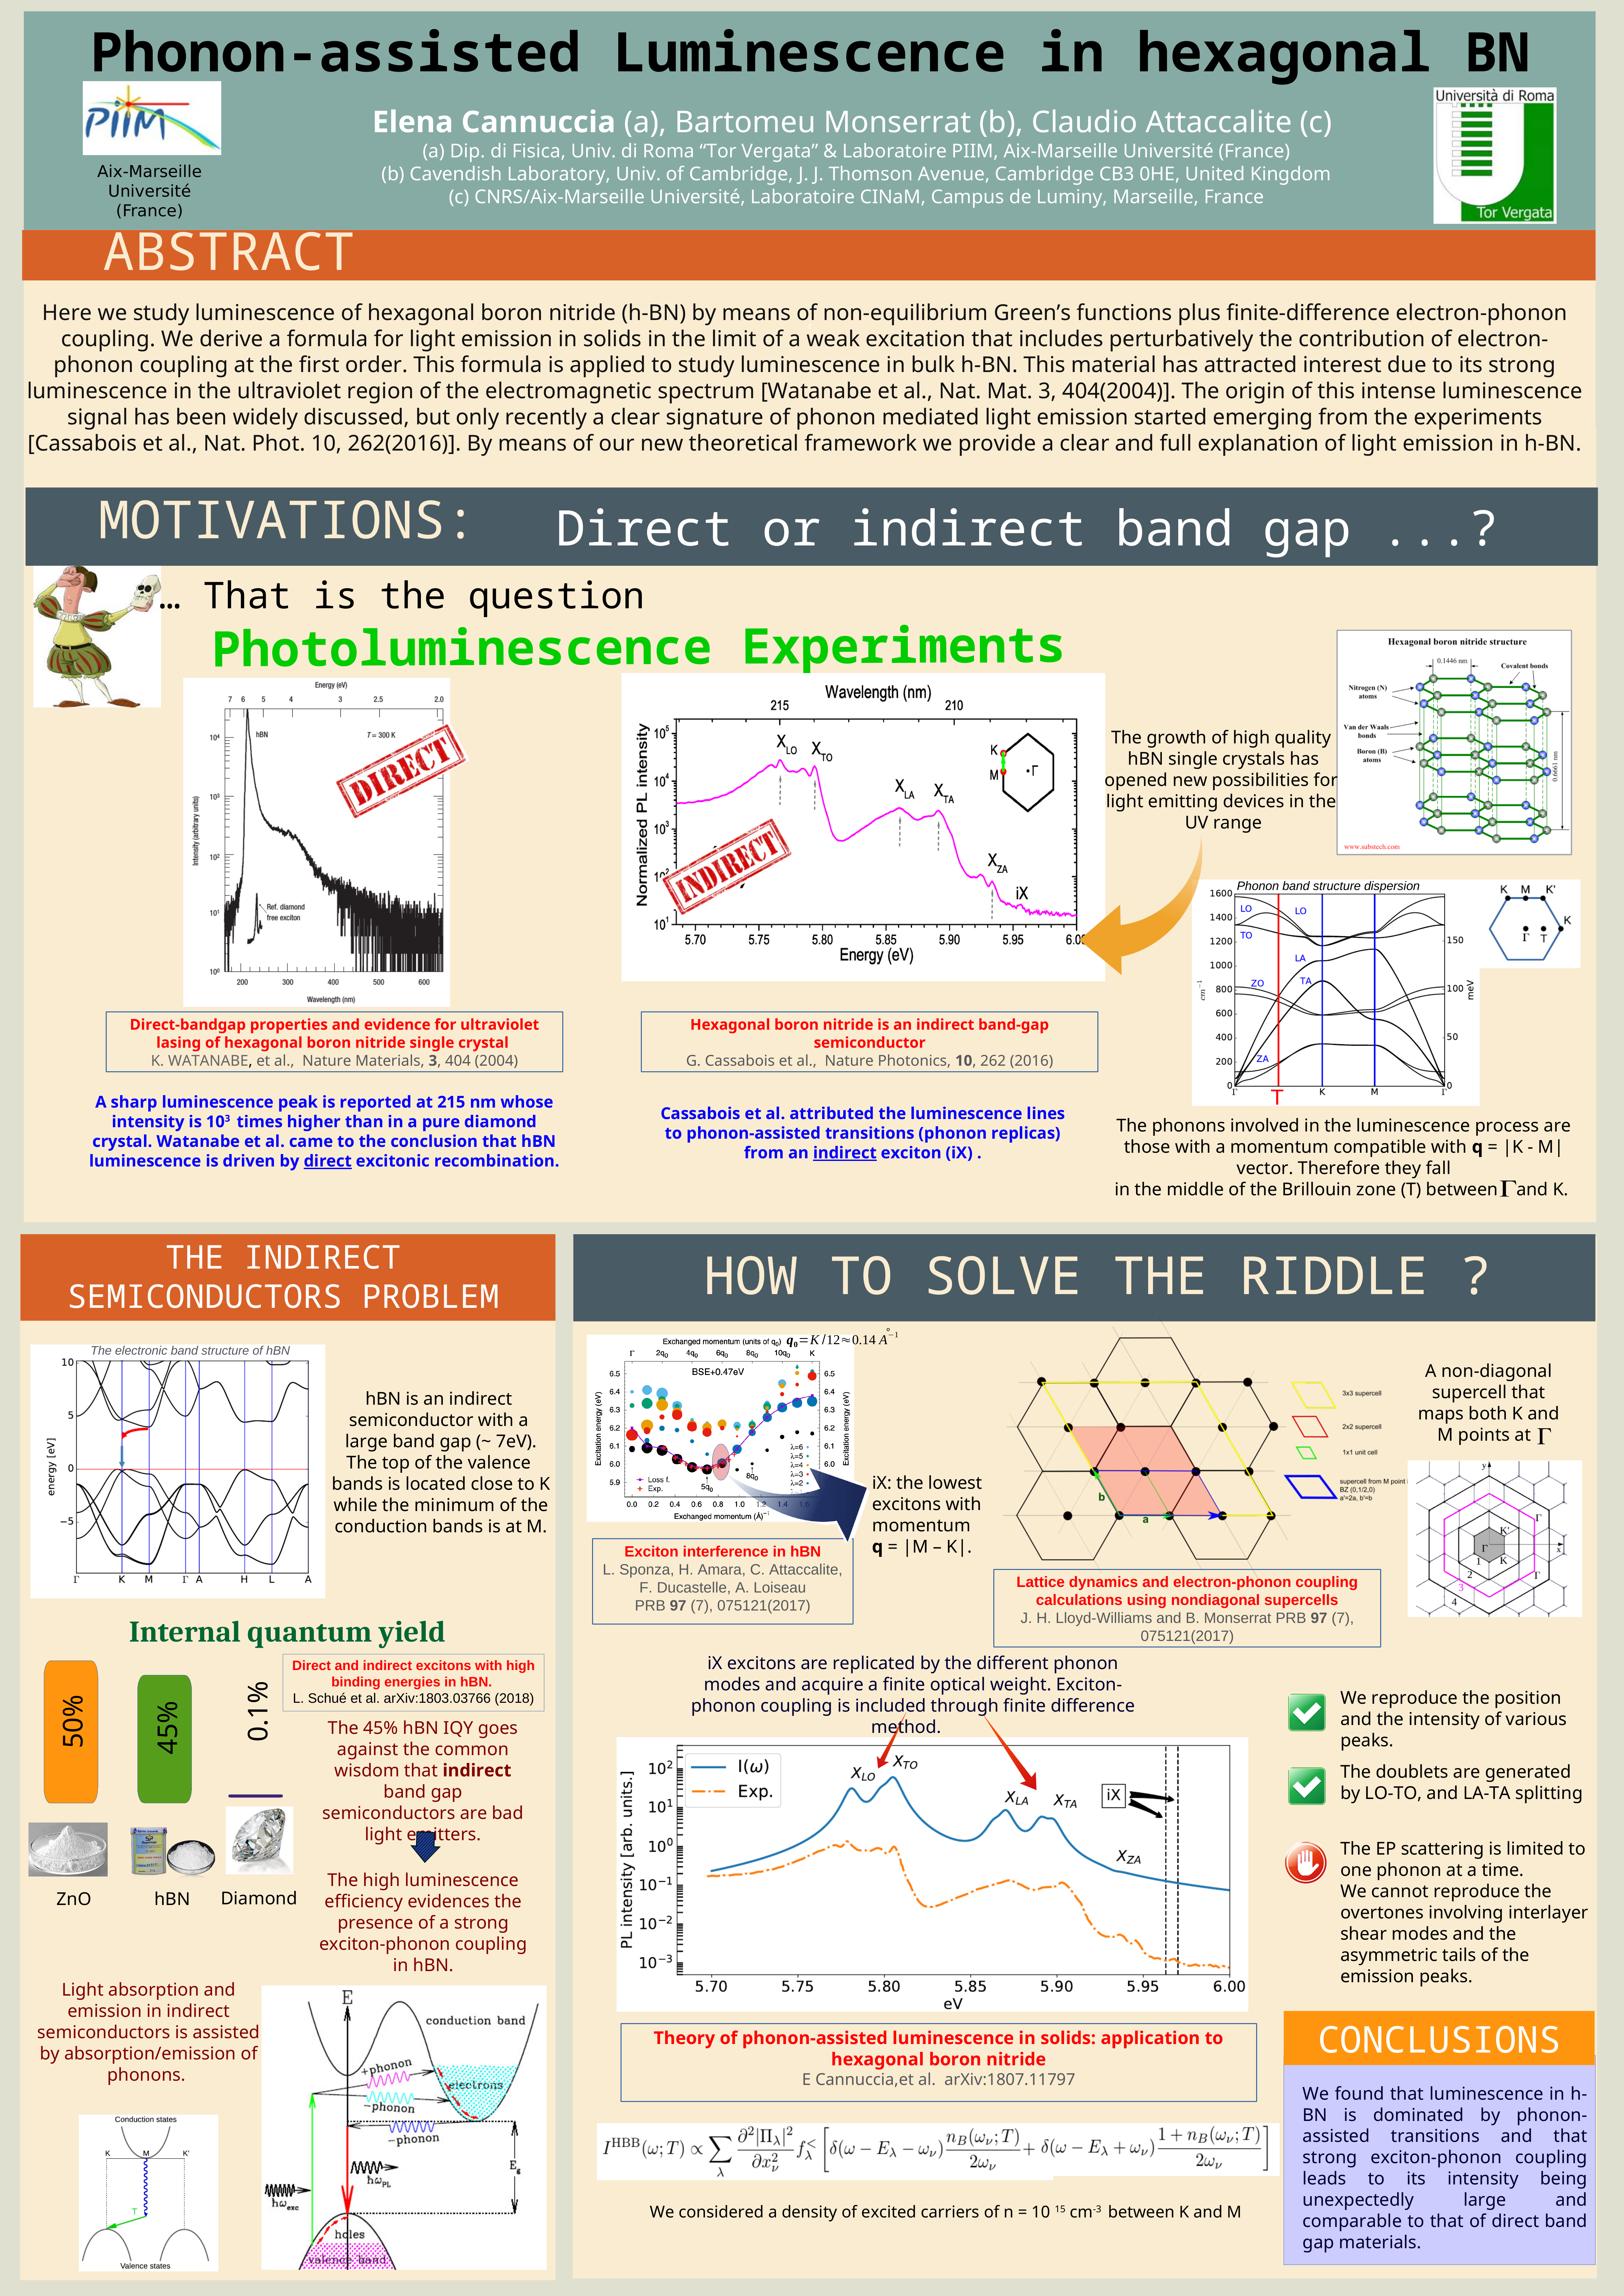

Phonon-assisted Luminescence in hexagonal BN
Elena Cannuccia (a), Bartomeu Monserrat (b), Claudio Attaccalite (c)
(a) Dip. di Fisica, Univ. di Roma “Tor Vergata” & Laboratoire PIIM, Aix-Marseille Université (France)
(b) Cavendish Laboratory, Univ. of Cambridge, J. J. Thomson Avenue, Cambridge CB3 0HE, United Kingdom
(c) CNRS/Aix-Marseille Université, Laboratoire CINaM, Campus de Luminy, Marseille, France
# Aix-Marseille Université (France)
ABSTRACT
²
Here we study luminescence of hexagonal boron nitride (h-BN) by means of non-equilibrium Green’s functions plus finite-difference electron-phonon coupling. We derive a formula for light emission in solids in the limit of a weak excitation that includes perturbatively the contribution of electron-phonon coupling at the first order. This formula is applied to study luminescence in bulk h-BN. This material has attracted interest due to its strong luminescence in the ultraviolet region of the electromagnetic spectrum [Watanabe et al., Nat. Mat. 3, 404(2004)]. The origin of this intense luminescence signal has been widely discussed, but only recently a clear signature of phonon mediated light emission started emerging from the experiments [Cassabois et al., Nat. Phot. 10, 262(2016)]. By means of our new theoretical framework we provide a clear and full explanation of light emission in h-BN.
²
 MOTIVATIONS:
Direct or indirect band gap ...?
… That is the question
Photoluminescence Experiments
The growth of high quality
hBN single crystals has
opened new possibilities for
light emitting devices in the
UV range
Phonon band structure dispersion
T
Direct-bandgap properties and evidence for ultraviolet lasing of hexagonal boron nitride single crystal
K. WATANABE, et al., Nature Materials, 3, 404 (2004)
Hexagonal boron nitride is an indirect band-gap semiconductor
G. Cassabois et al., Nature Photonics, 10, 262 (2016)
A sharp luminescence peak is reported at 215 nm whose intensity is 103 times higher than in a pure diamond crystal. Watanabe et al. came to the conclusion that hBN luminescence is driven by direct excitonic recombination.
Cassabois et al. attributed the luminescence lines to phonon-assisted transitions (phonon replicas) from an indirect exciton (iX) .
The phonons involved in the luminescence process are those with a momentum compatible with q = |K - M| vector. Therefore they fall
in the middle of the Brillouin zone (T) between and K.
THE INDIRECT SEMICONDUCTORS PROBLEM
HOW TO SOLVE THE RIDDLE ?
HOW TO SOLVE THE RIDDLE ?
The electronic band structure of hBN
A non-diagonal supercell that maps both K and M points at
hBN is an indirect
semiconductor with a
large band gap (~ 7eV).
The top of the valence
bands is located close to K
while the minimum of the
conduction bands is at M.
iX: the lowest excitons with momentum
q = |M – K|.
Exciton interference in hBN
L. Sponza, H. Amara, C. Attaccalite, F. Ducastelle, A. Loiseau
PRB 97 (7), 075121(2017)
Lattice dynamics and electron-phonon coupling calculations using nondiagonal supercells
J. H. Lloyd-Williams and B. Monserrat PRB 97 (7), 075121(2017)
Internal quantum yield
iX excitons are replicated by the different phonon modes and acquire a finite optical weight. Exciton-phonon coupling is included through finite difference method.
Direct and indirect excitons with high binding energies in hBN.
L. Schué et al. arXiv:1803.03766 (2018)
0.1%
45%
50%
ZnO
hBN
Diamond
We reproduce the position and the intensity of various peaks.
The 45% hBN IQY goes against the common wisdom that indirect band gap semiconductors are bad light emitters.
Theory of phonon-assisted luminescence in solids: application to hexagonal boron nitride
E Cannuccia,et al. arXiv:1807.11797
The doublets are generated by LO-TO, and LA-TA splitting
The EP scattering is limited to one phonon at a time.
We cannot reproduce the overtones involving interlayer shear modes and the asymmetric tails of the emission peaks.
The high luminescence efficiency evidences the presence of a strong exciton-phonon coupling in hBN.
Light absorption and emission in indirect semiconductors is assisted by absorption/emission of phonons.
CONCLUSIONS
We found that luminescence in h-BN is dominated by phonon-assisted transitions and that strong exciton-phonon coupling leads to its intensity being unexpectedly large and comparable to that of direct band gap materials.
We considered a density of excited carriers of n = 10 15 cm-3 between K and M
frahna karim 2014 © https://www.behance.net/karimfrahna
05 CONCLUSION